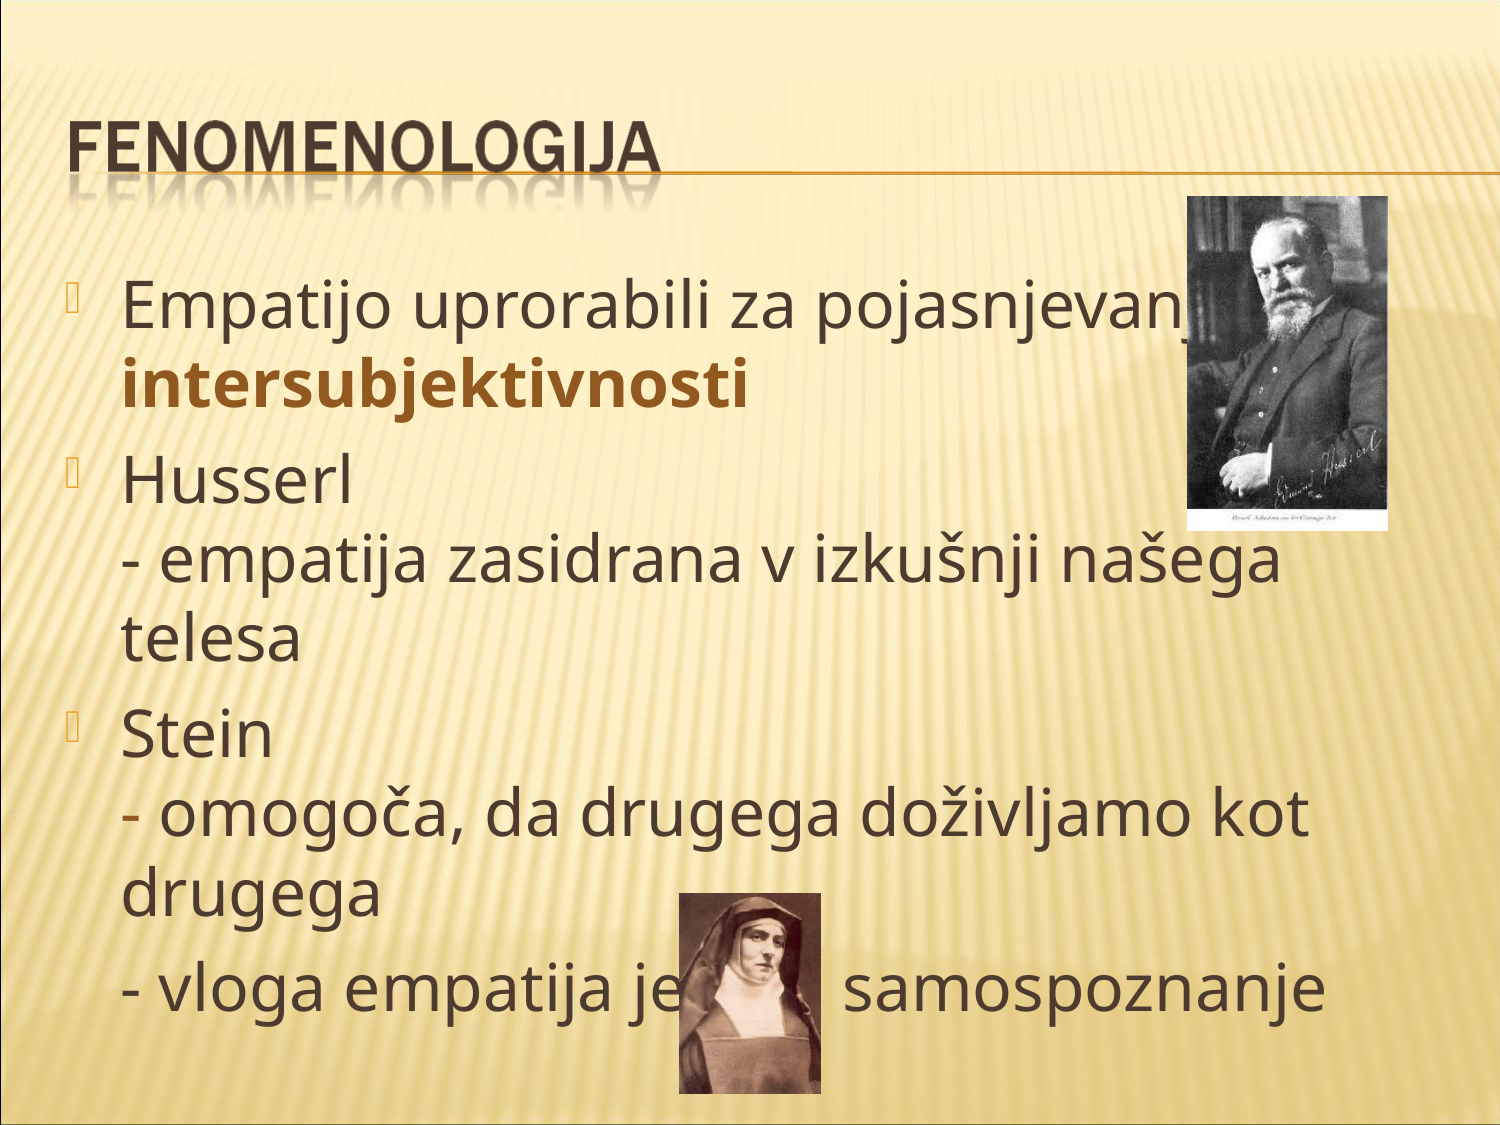

# Empatijo uprorabili za pojasnjevanje intersubjektivnosti
Husserl
- empatija zasidrana v izkušnji našega telesa
Stein
- omogoča, da drugega doživljamo kot drugega
	- vloga empatija je tudi samospoznanje